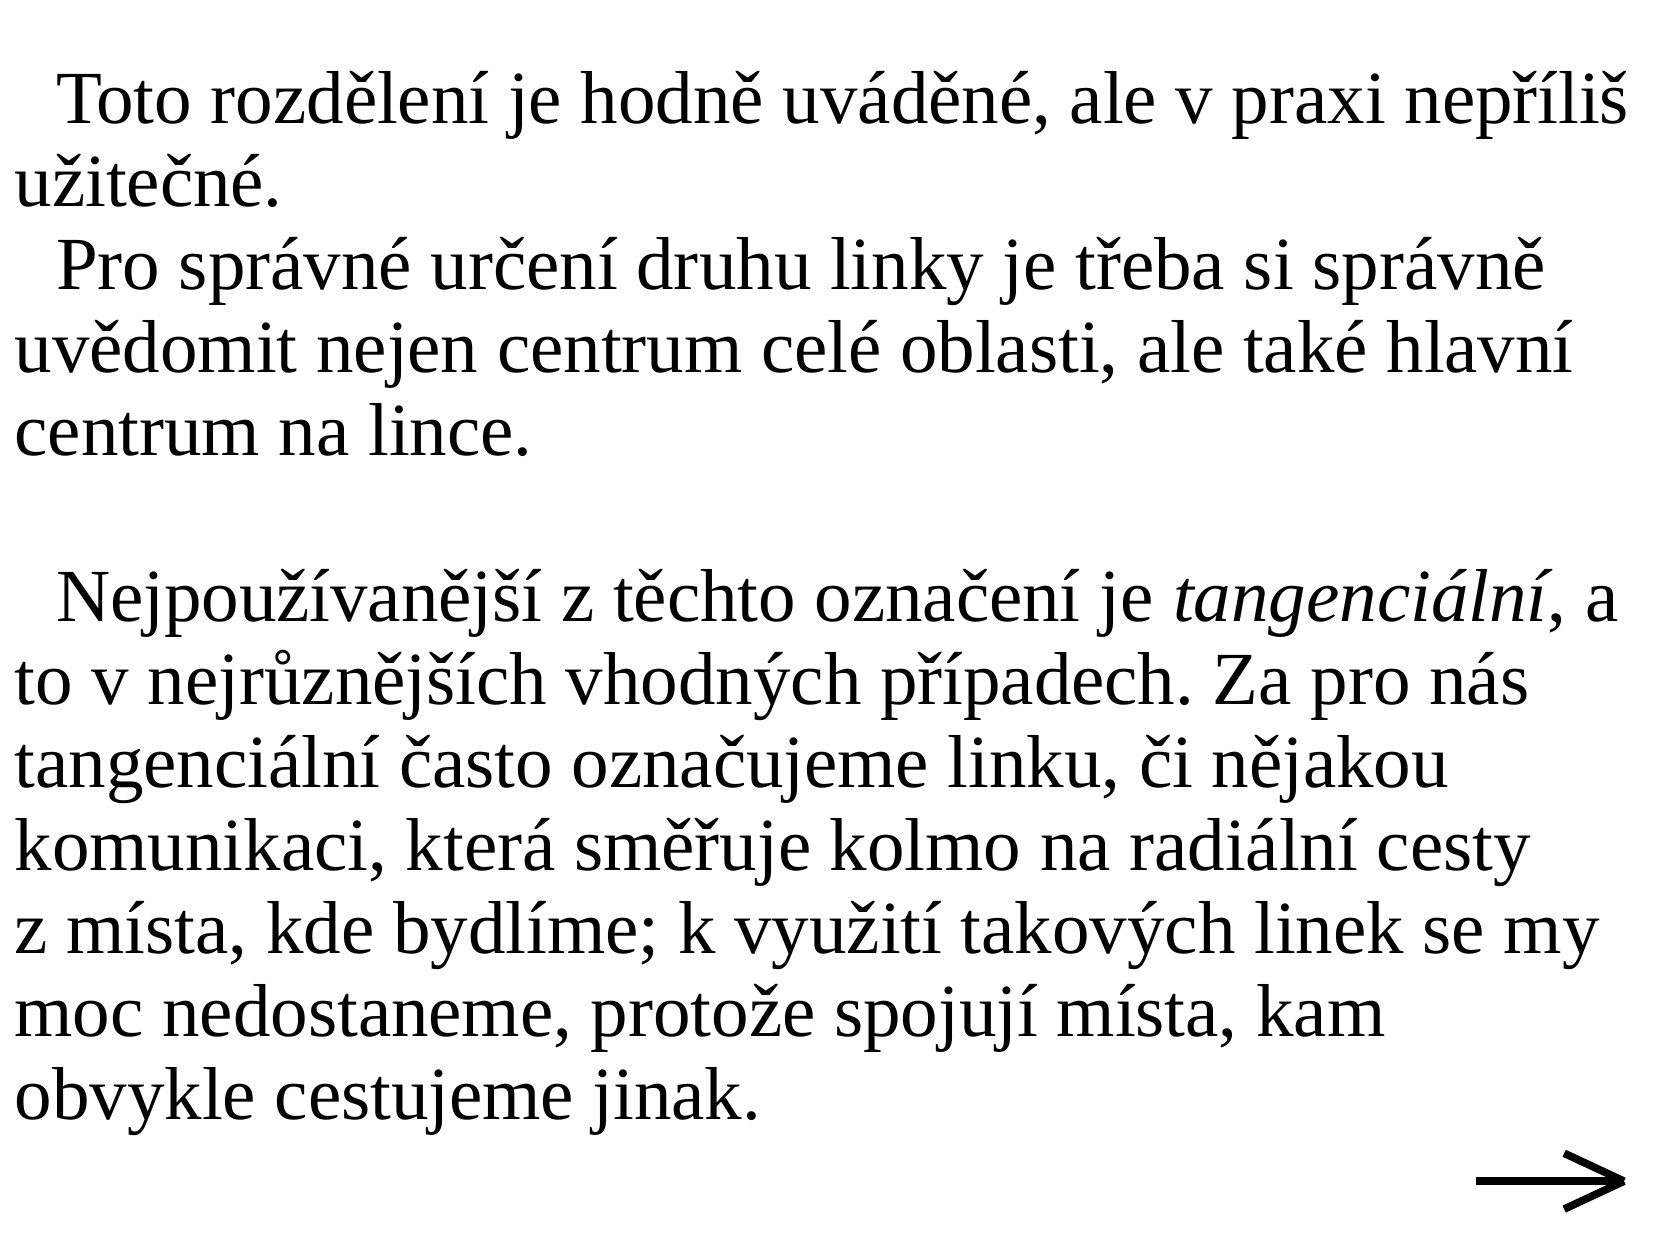

Toto rozdělení je hodně uváděné, ale v praxi nepříliš užitečné.
Pro správné určení druhu linky je třeba si správně uvědomit nejen centrum celé oblasti, ale také hlavní centrum na lince.
Nejpoužívanější z těchto označení je tangenciální, a to v nejrůznějších vhodných případech. Za pro nás tangenciální často označujeme linku, či nějakou komunikaci, která směřuje kolmo na radiální cesty z místa, kde bydlíme; k využití takových linek se my moc nedostaneme, protože spojují místa, kam obvykle cestujeme jinak.